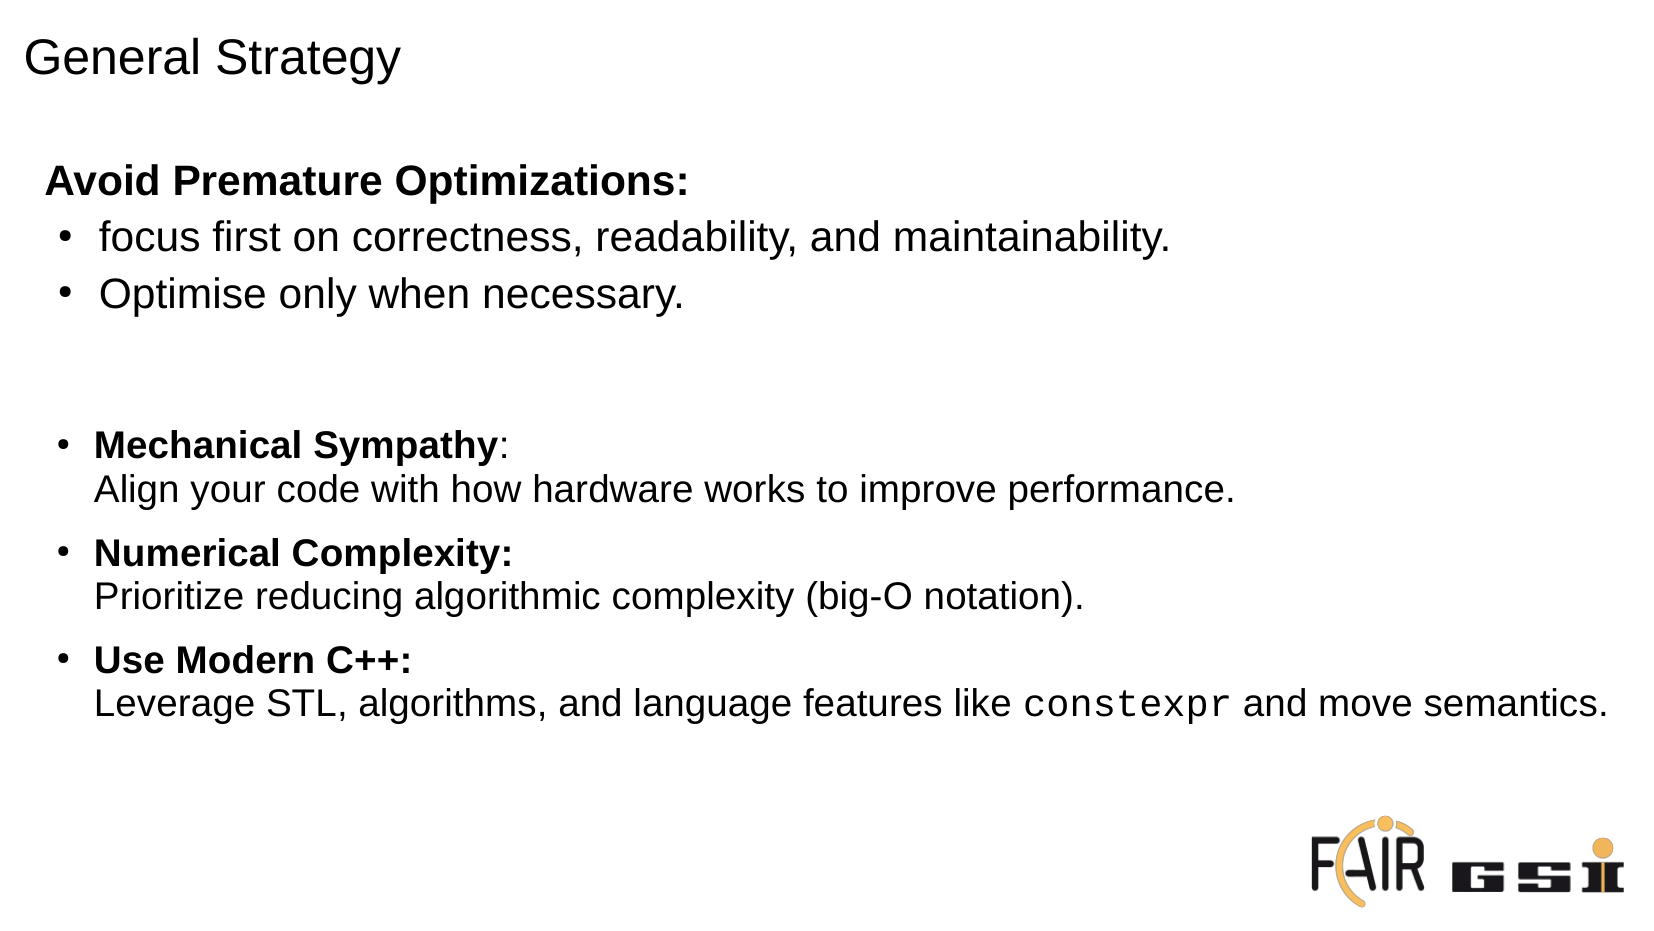

# General Strategy
Avoid Premature Optimizations:
focus first on correctness, readability, and maintainability.
Optimise only when necessary.
Mechanical Sympathy:
Align your code with how hardware works to improve performance.
Numerical Complexity:
Prioritize reducing algorithmic complexity (big-O notation).
Use Modern C++:
Leverage STL, algorithms, and language features like constexpr and move semantics.